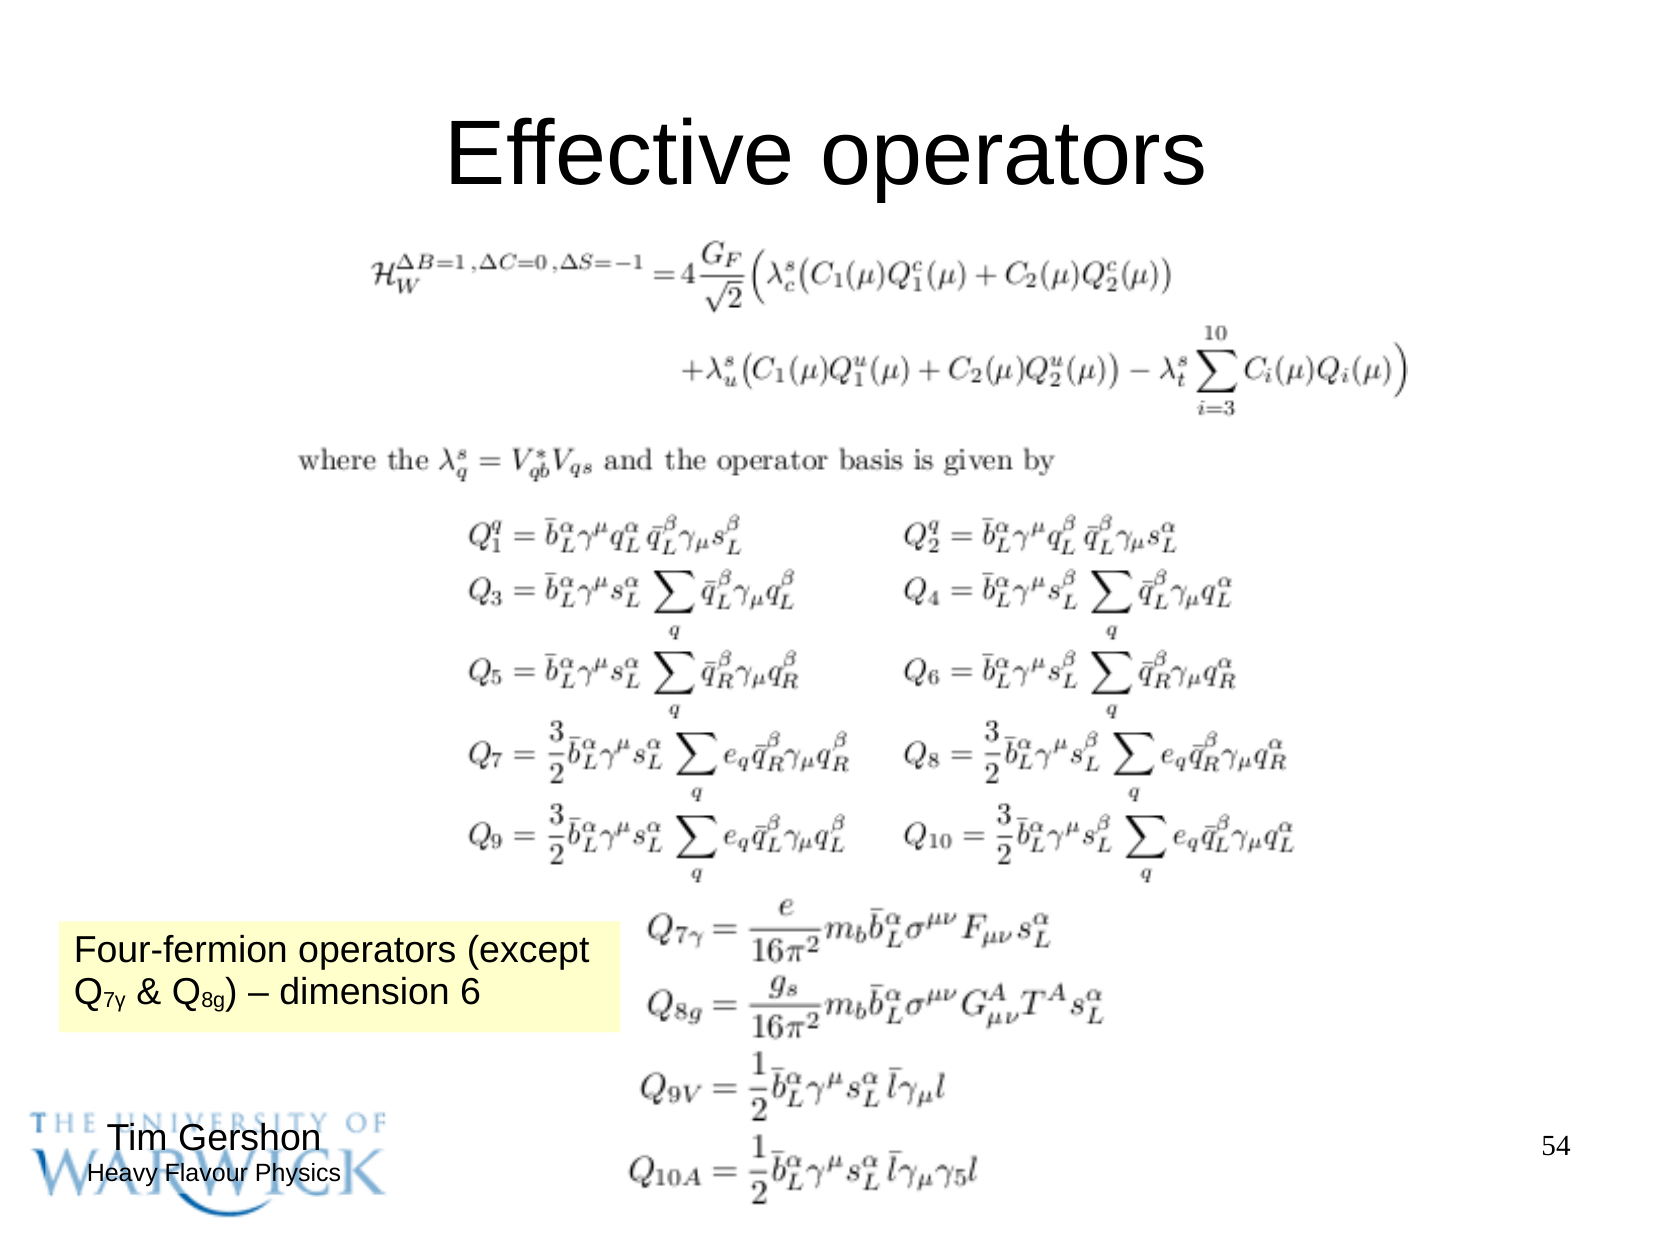

# Effective operators
Four-fermion operators (except Q7γ & Q8g) – dimension 6
Tim Gershon
B physics experiments
Tim Gershon
Heavy Flavour Physics
54